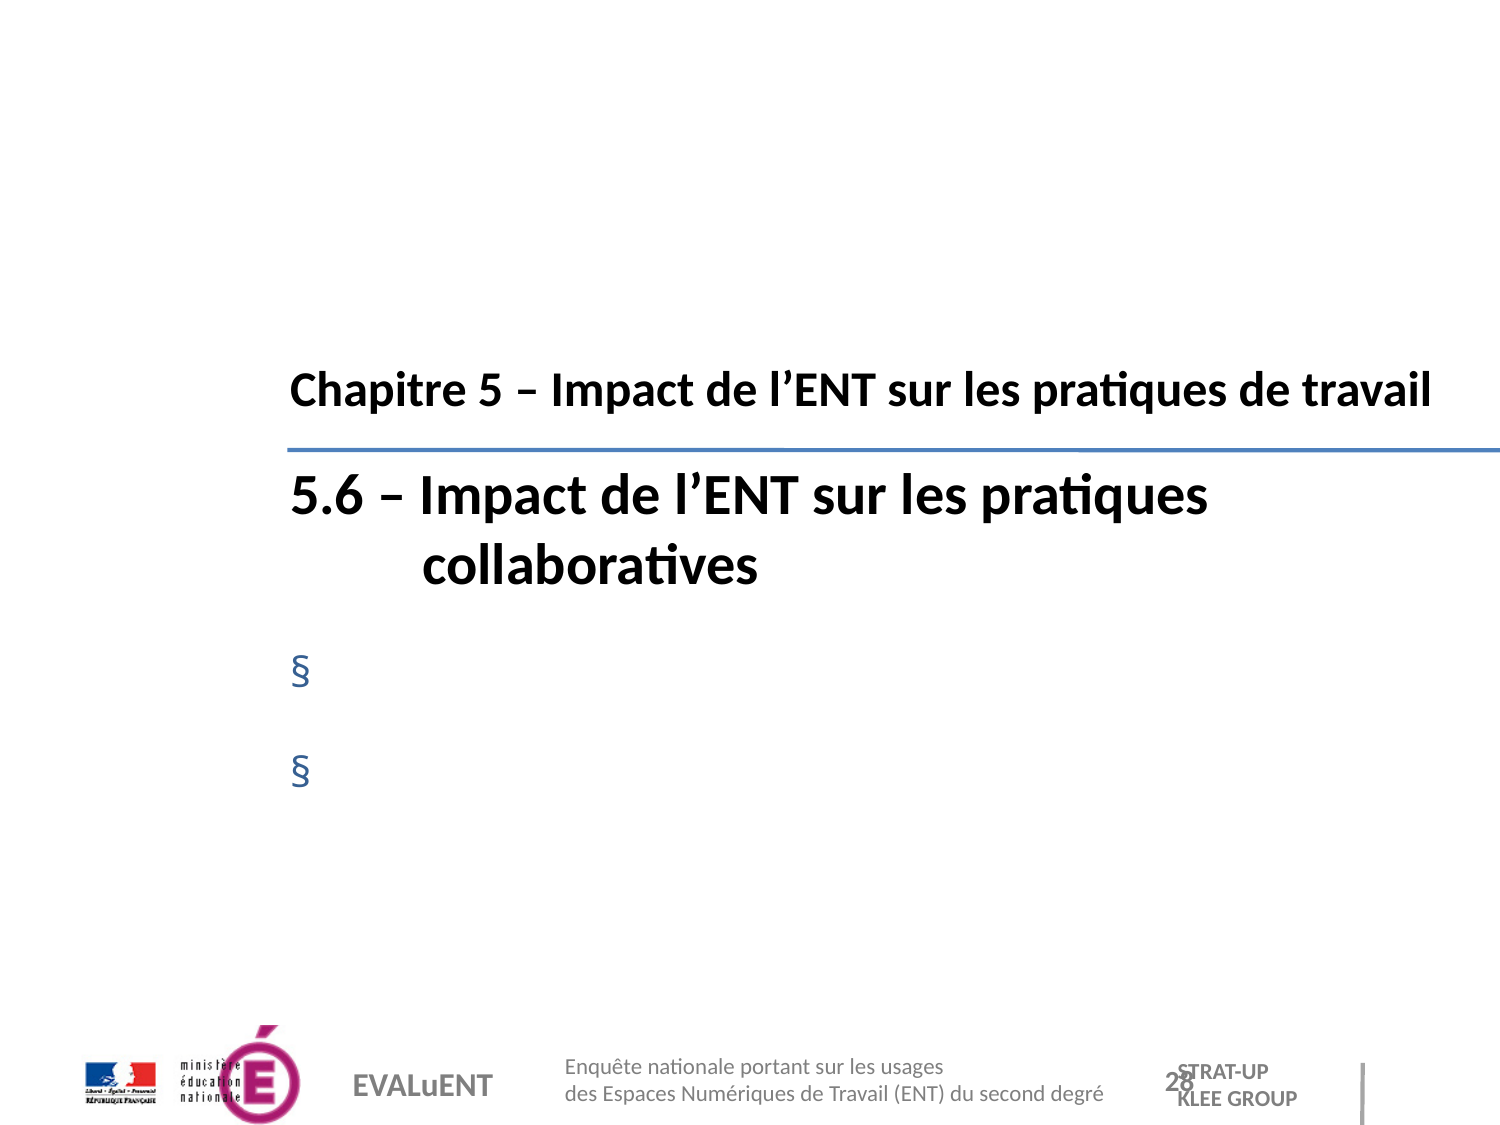

Chapitre 5 – Impact de l’ENT sur les pratiques de travail
5.6 – Impact de l’ENT sur les pratiques
 collaboratives